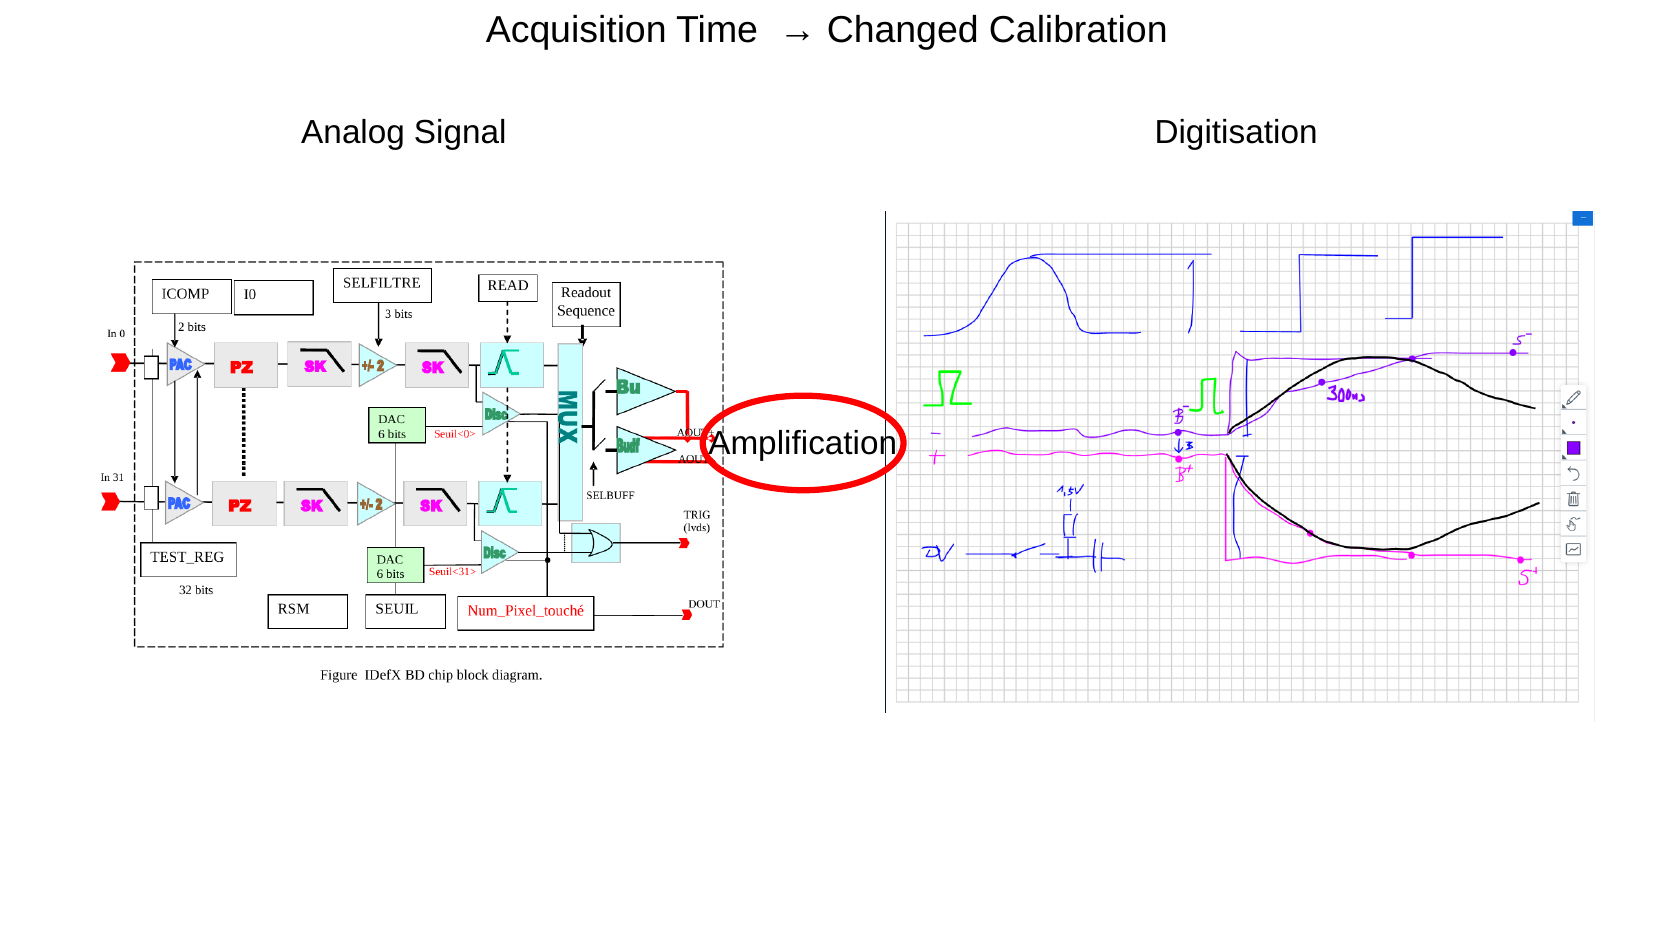

Acquisition Time → Changed Calibration
Analog Signal
Digitisation
Amplification